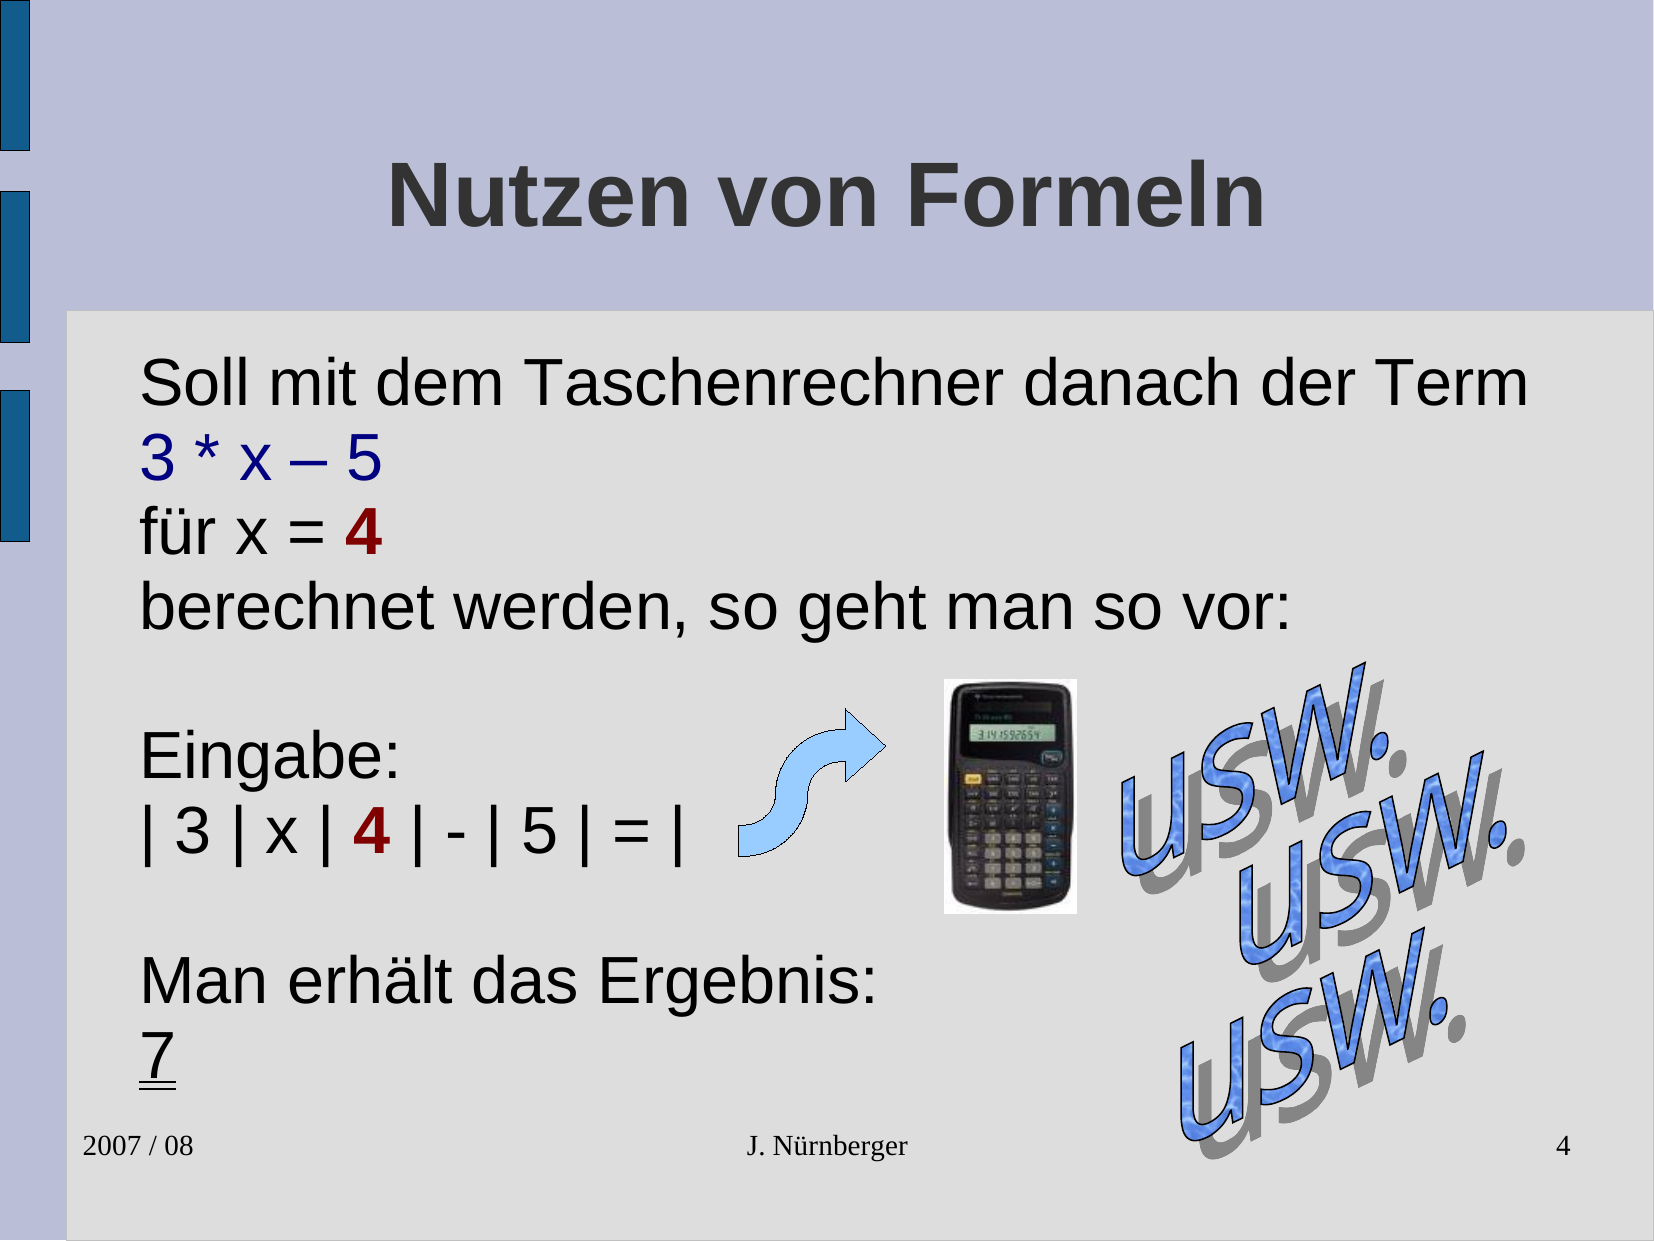

# Nutzen von Formeln
Soll mit dem Taschenrechner danach der Term
3 * x – 5
für x = 4
berechnet werden, so geht man so vor:
Eingabe:
| 3 | x | 4 | - | 5 | = |
Man erhält das Ergebnis:
7
usw.
usw.
usw.
2007 / 08
J. Nürnberger
4